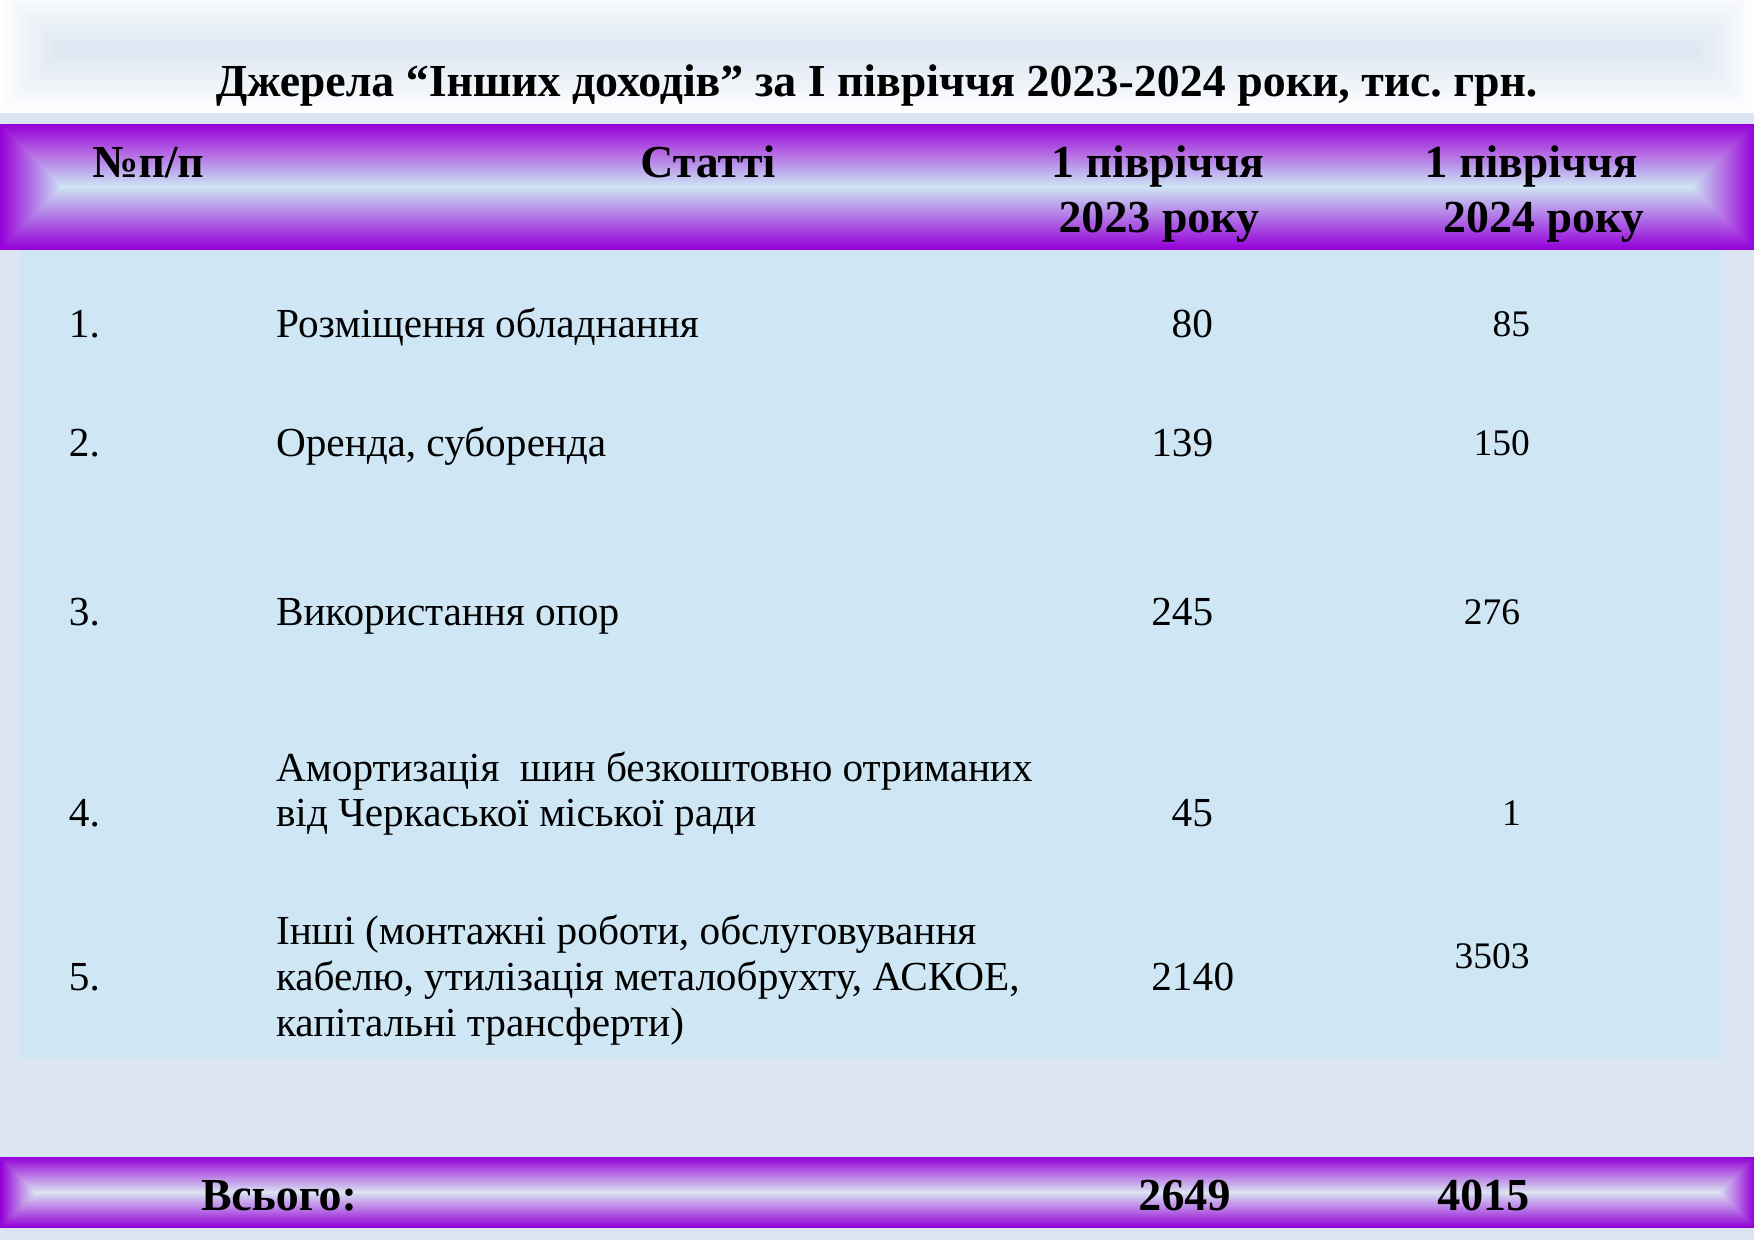

Джерела “Інших доходів” за I півріччя 2023-2024 роки, тис. грн.
 №п/п Статті 1 півріччя 1 півріччя
 2023 року 2024 року
| | | | |
| --- | --- | --- | --- |
| 1. | Розміщення обладнання | 80 | 85 |
| 2. | Оренда, суборенда | 139 | 150 |
| 3. | Використання опор | 245 | 276 |
| 4. | Амортизація шин безкоштовно отриманих від Черкаської міської ради | 45 | 1 |
| 5. | Інші (монтажні роботи, обслуговування кабелю, утилізація металобрухту, АСКОЕ, капітальні трансферти) | 2140 | 3503 |
Всього: 2649 4015